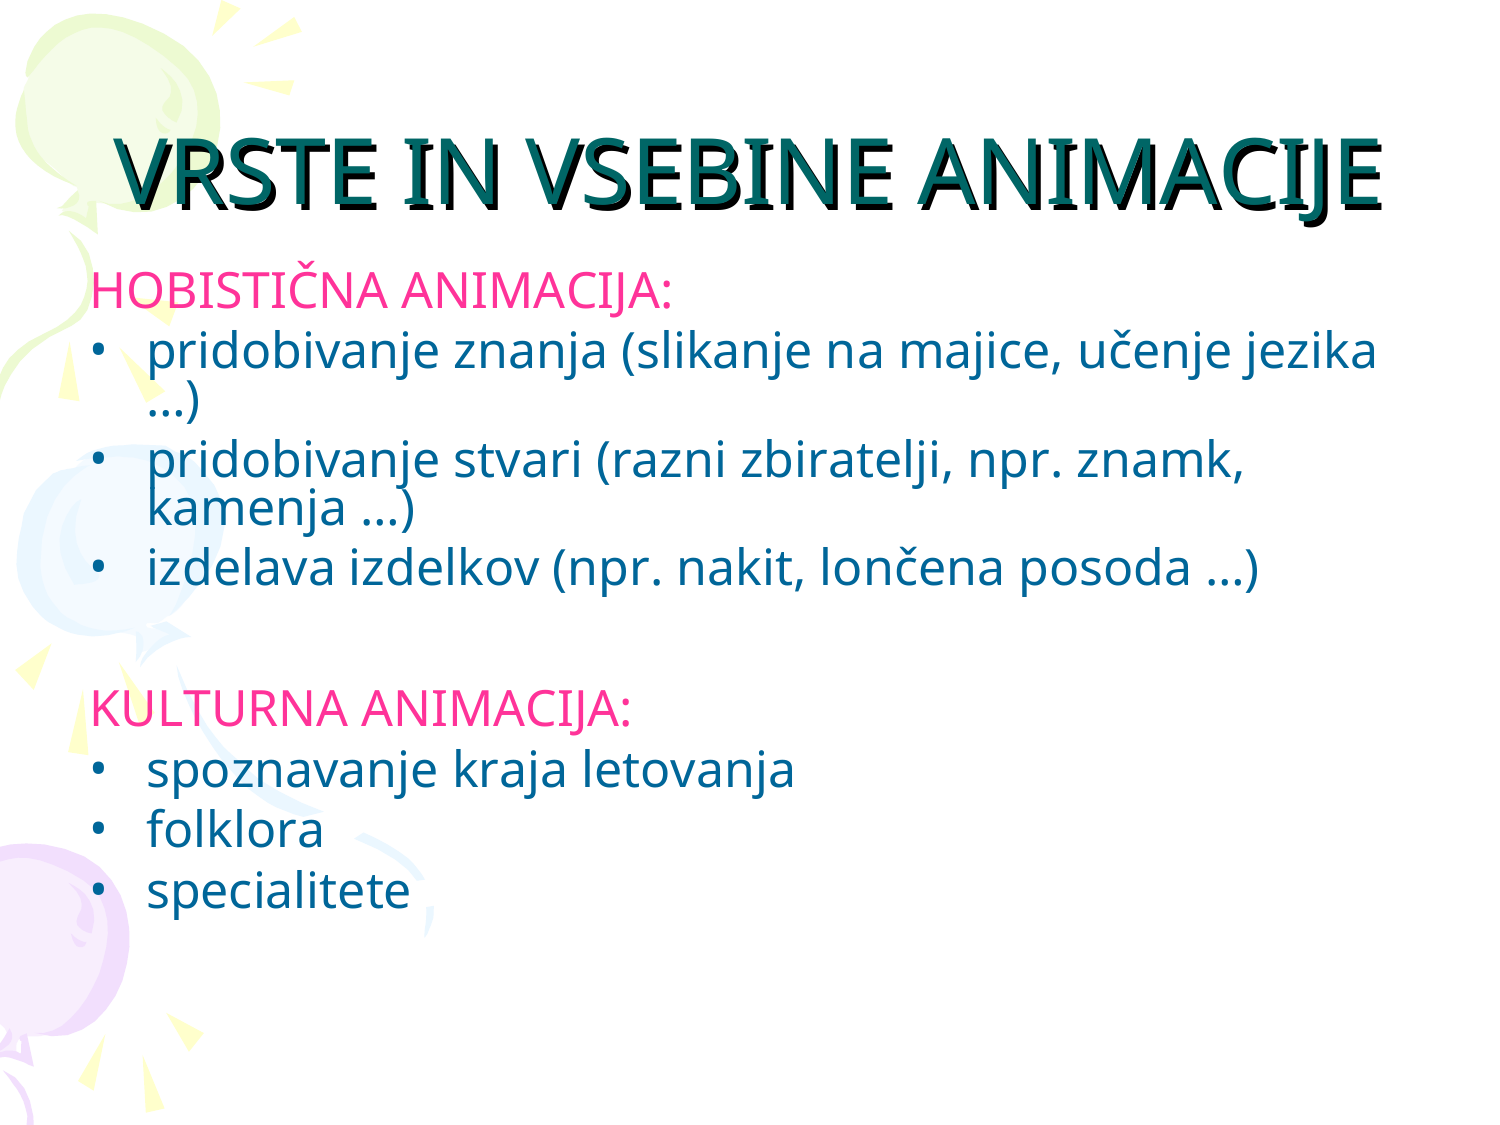

# VRSTE IN VSEBINE ANIMACIJE
HOBISTIČNA ANIMACIJA:
pridobivanje znanja (slikanje na majice, učenje jezika …)
pridobivanje stvari (razni zbiratelji, npr. znamk, kamenja …)
izdelava izdelkov (npr. nakit, lončena posoda …)
KULTURNA ANIMACIJA:
spoznavanje kraja letovanja
folklora
specialitete